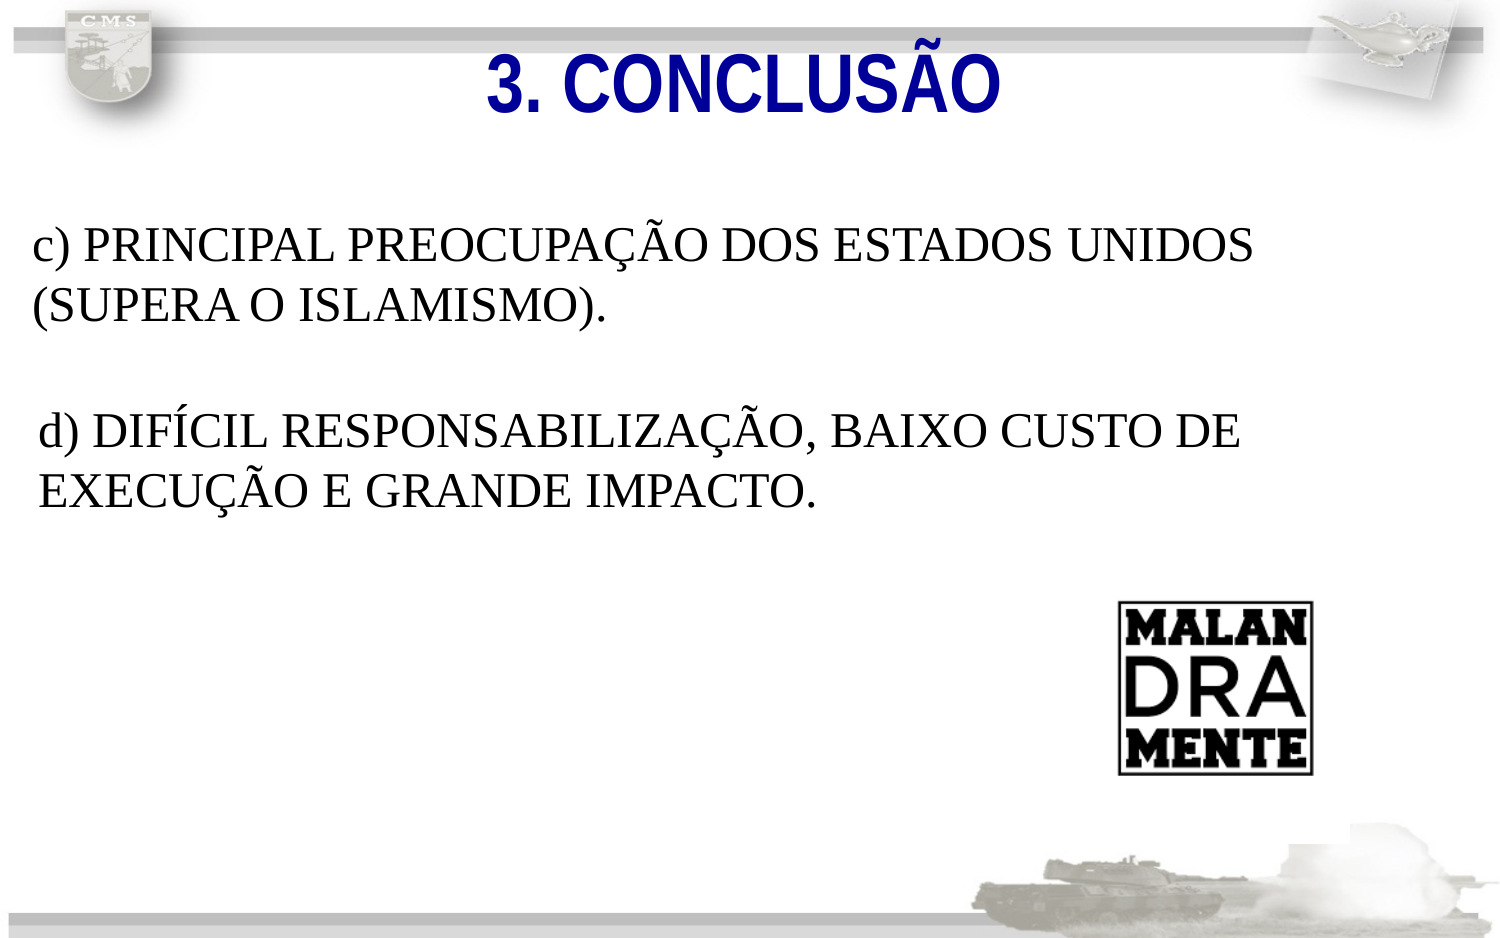

3. CONCLUSÃO
c) PRINCIPAL PREOCUPAÇÃO DOS ESTADOS UNIDOS (SUPERA O ISLAMISMO).
d) DIFÍCIL RESPONSABILIZAÇÃO, BAIXO CUSTO DE EXECUÇÃO E GRANDE IMPACTO.